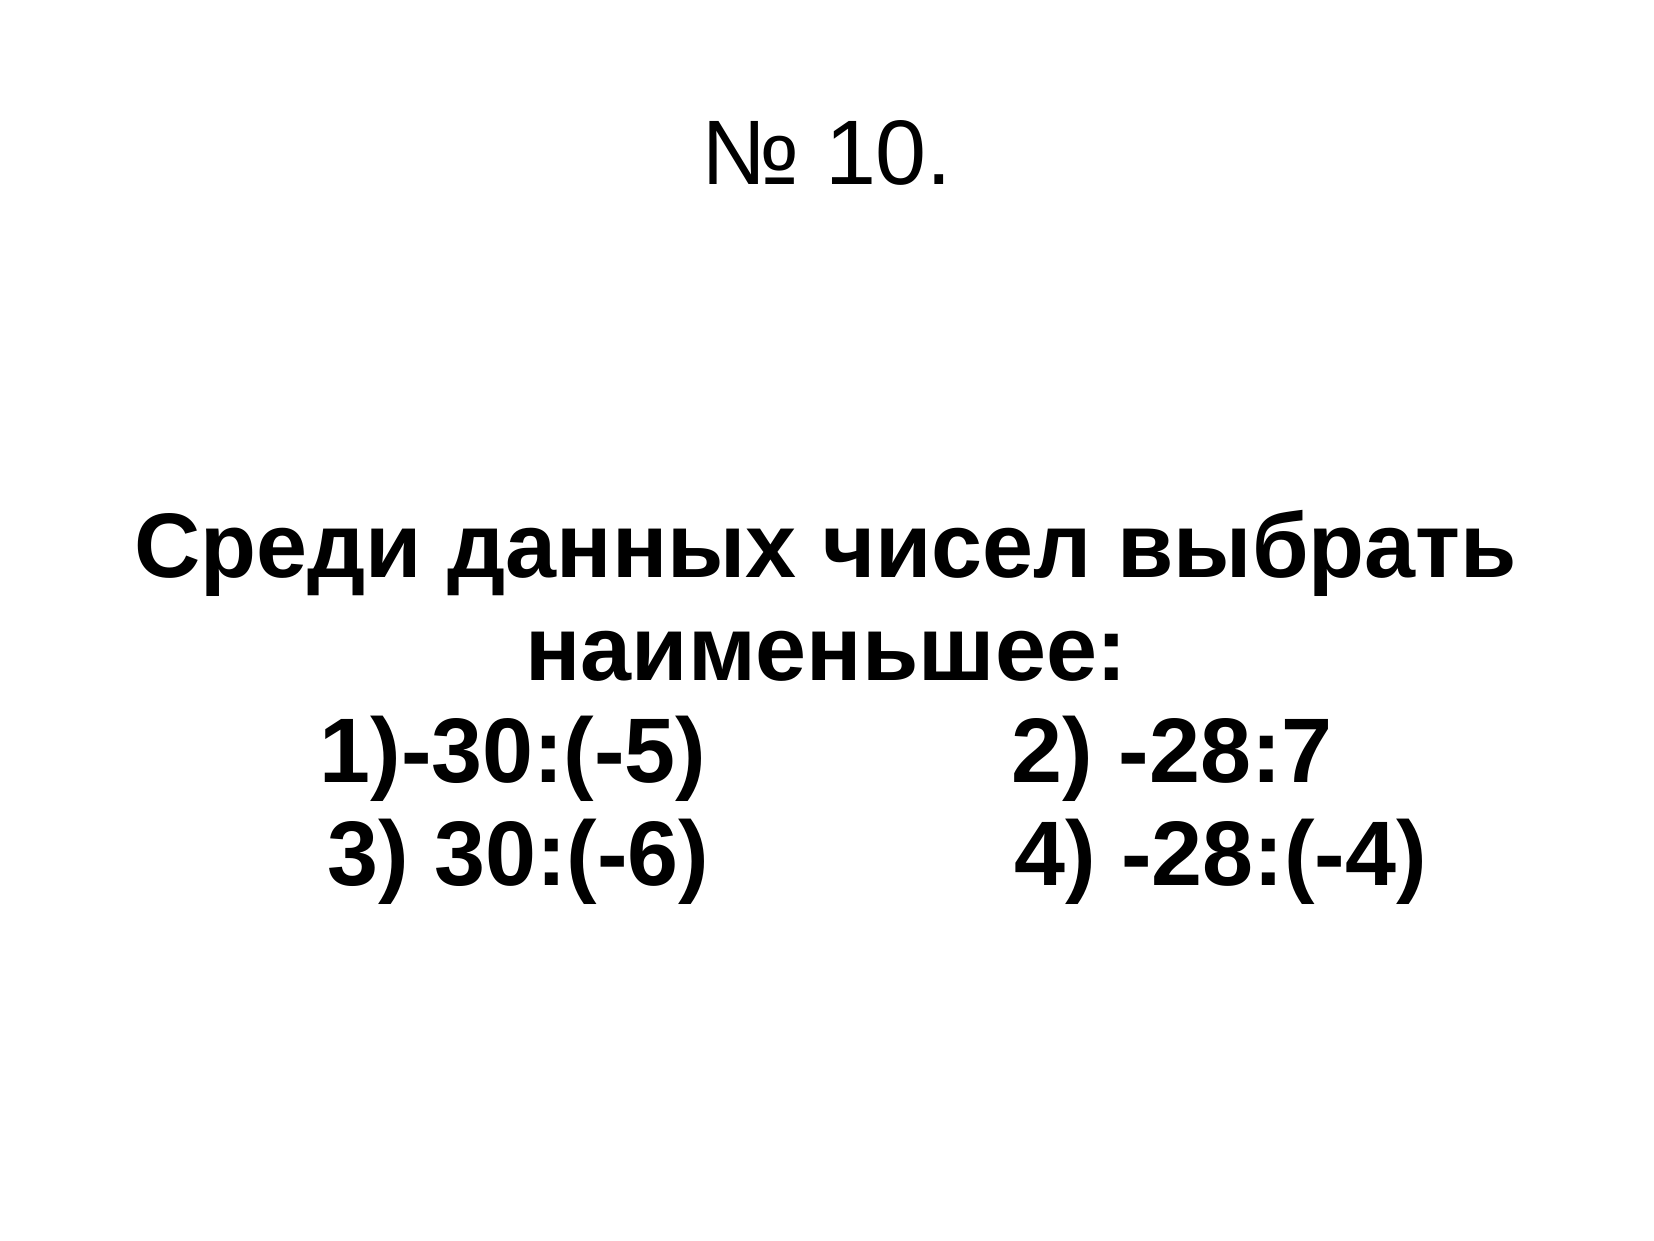

# № 10.
Среди данных чисел выбрать наименьшее:
1)-30:(-5) 2) -28:7
 3) 30:(-6) 4) -28:(-4)